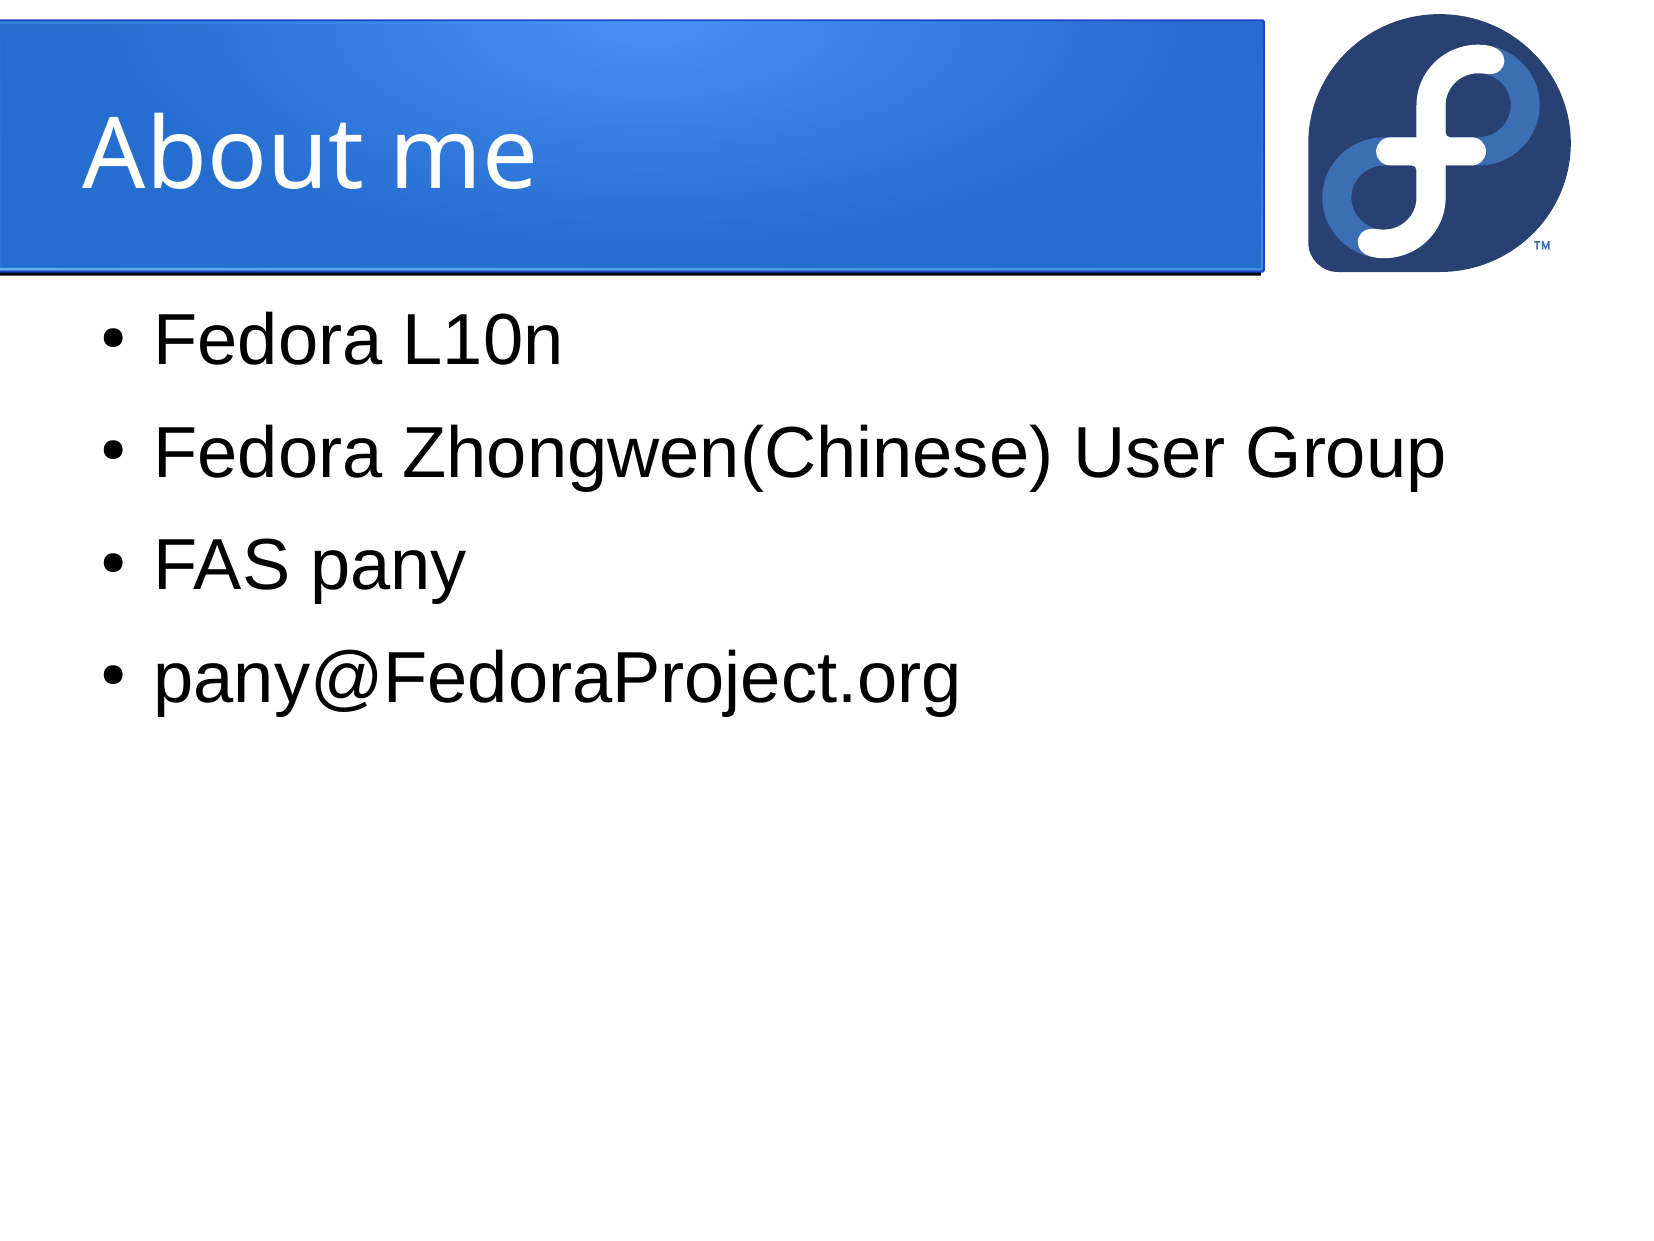

# About me
Fedora L10n
Fedora Zhongwen(Chinese) User Group
FAS pany
pany@FedoraProject.org